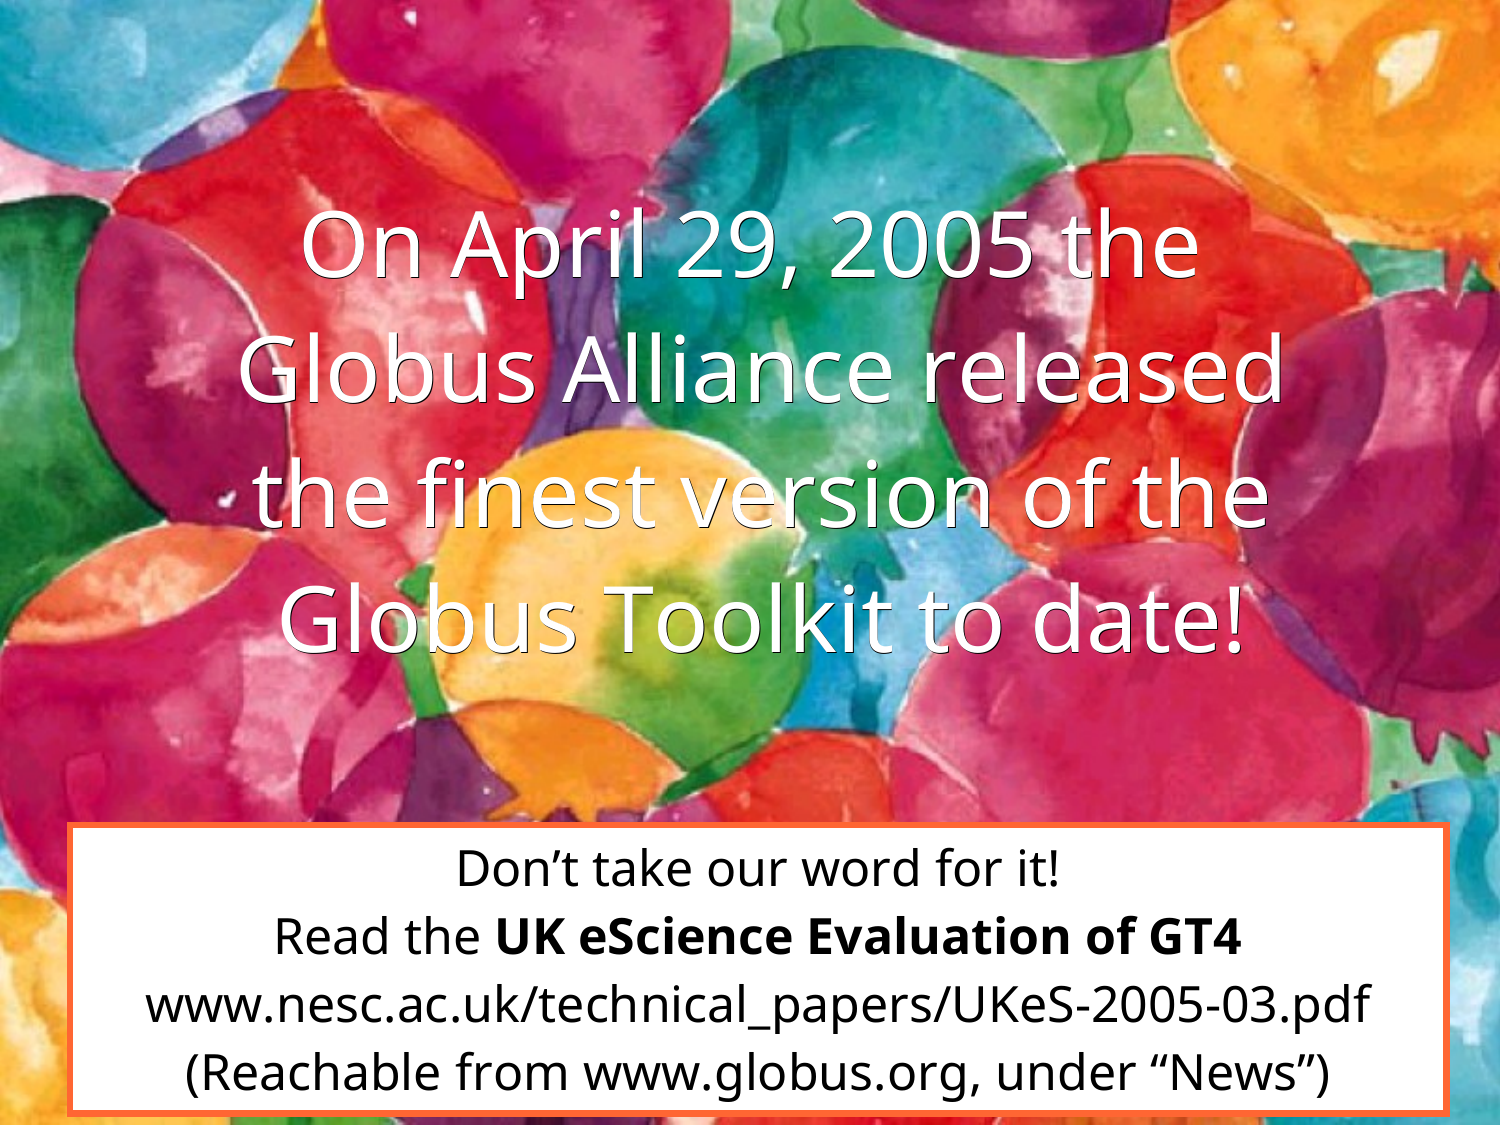

42
# On April 29, 2005 the Globus Alliance released the finest version of the Globus Toolkit to date!
Don’t take our word for it!
Read the UK eScience Evaluation of GT4
www.nesc.ac.uk/technical_papers/UKeS-2005-03.pdf
(Reachable from www.globus.org, under “News”)